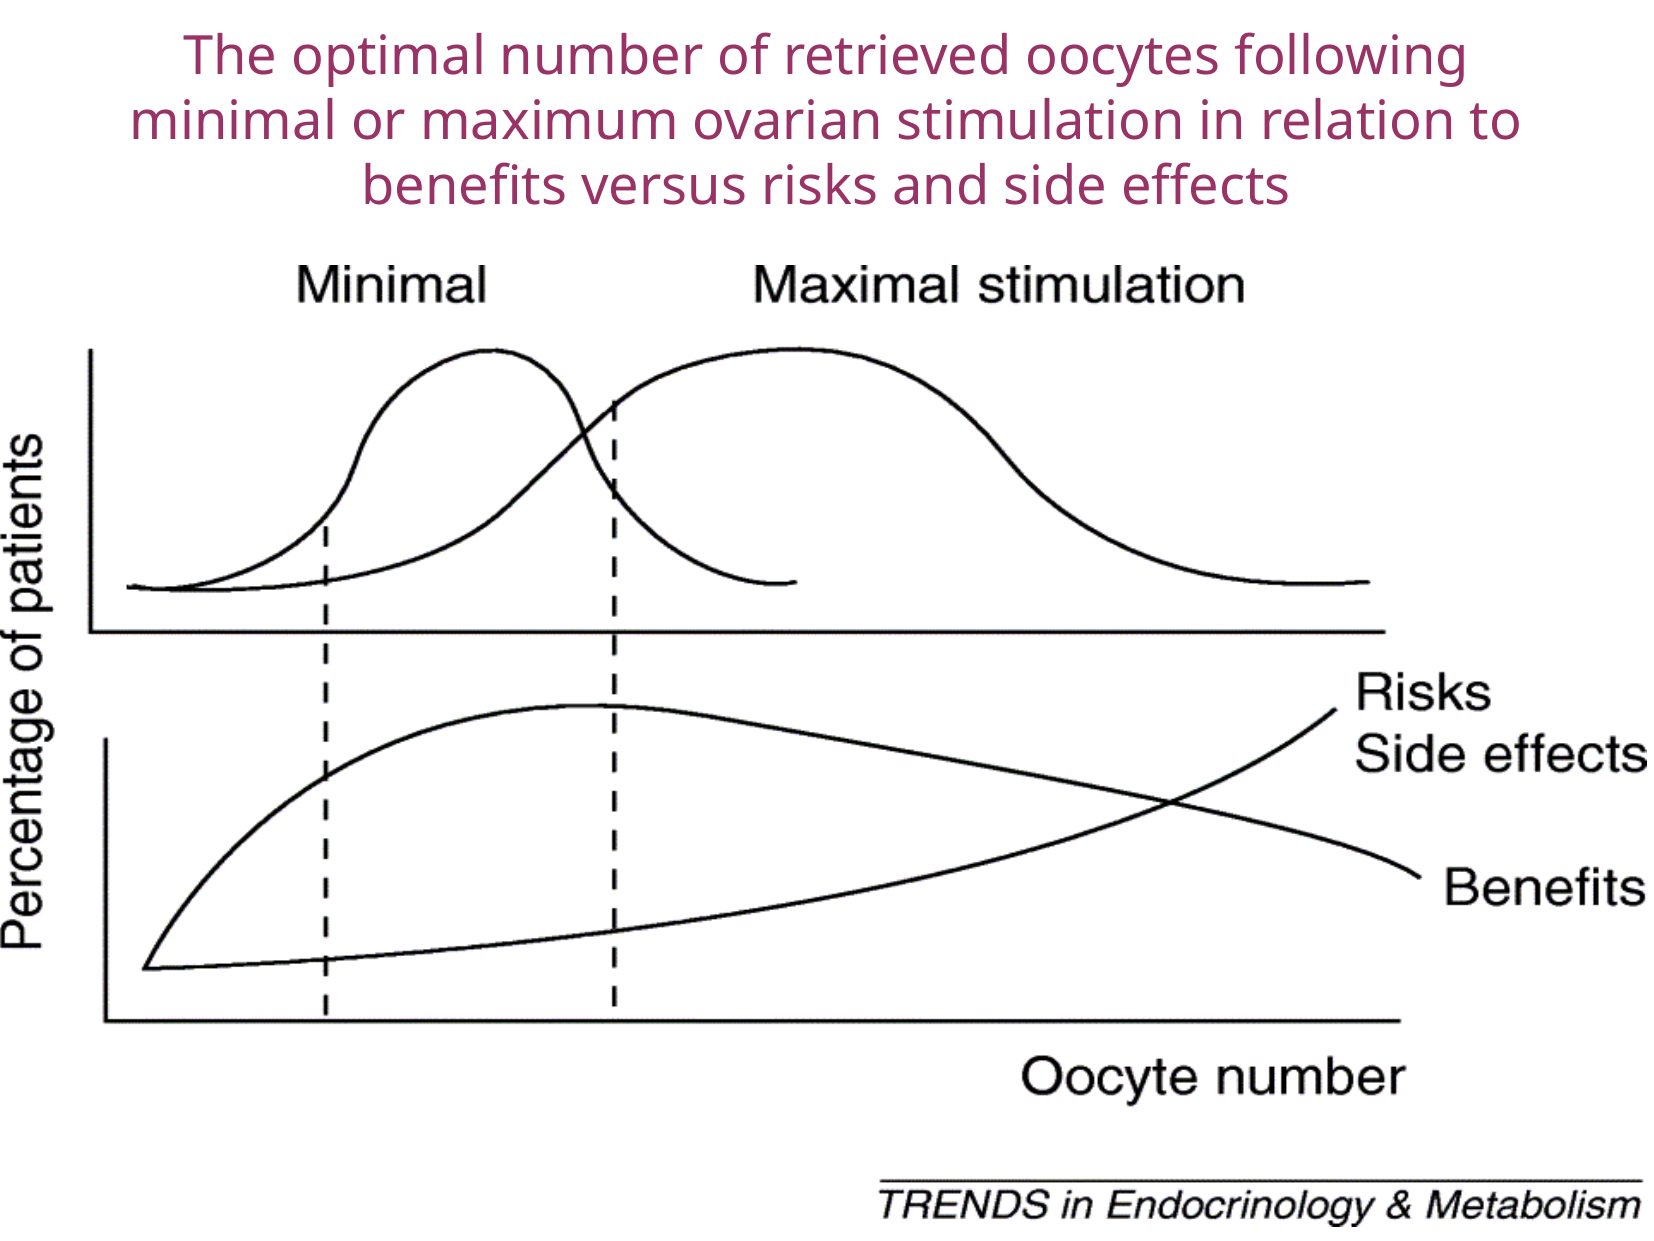

# The optimal number of retrieved oocytes following minimal or maximum ovarian stimulation in relation to benefits versus risks and side effects